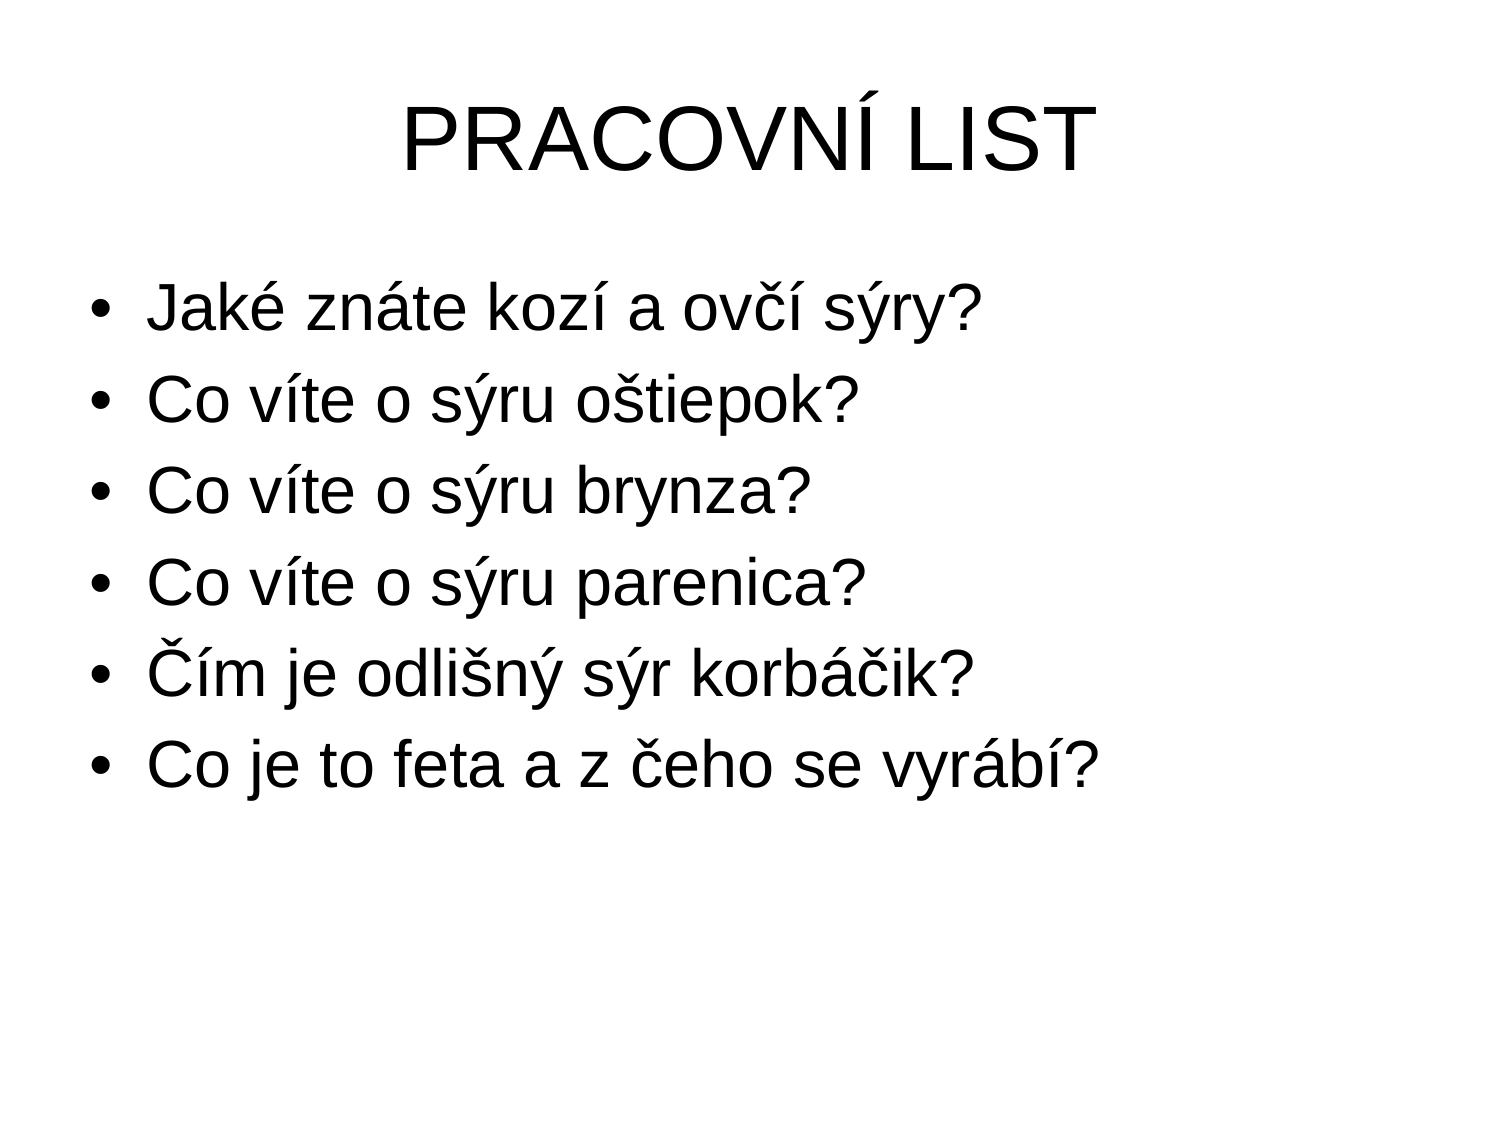

# PRACOVNÍ LIST
Jaké znáte kozí a ovčí sýry?
Co víte o sýru oštiepok?
Co víte o sýru brynza?
Co víte o sýru parenica?
Čím je odlišný sýr korbáčik?
Co je to feta a z čeho se vyrábí?